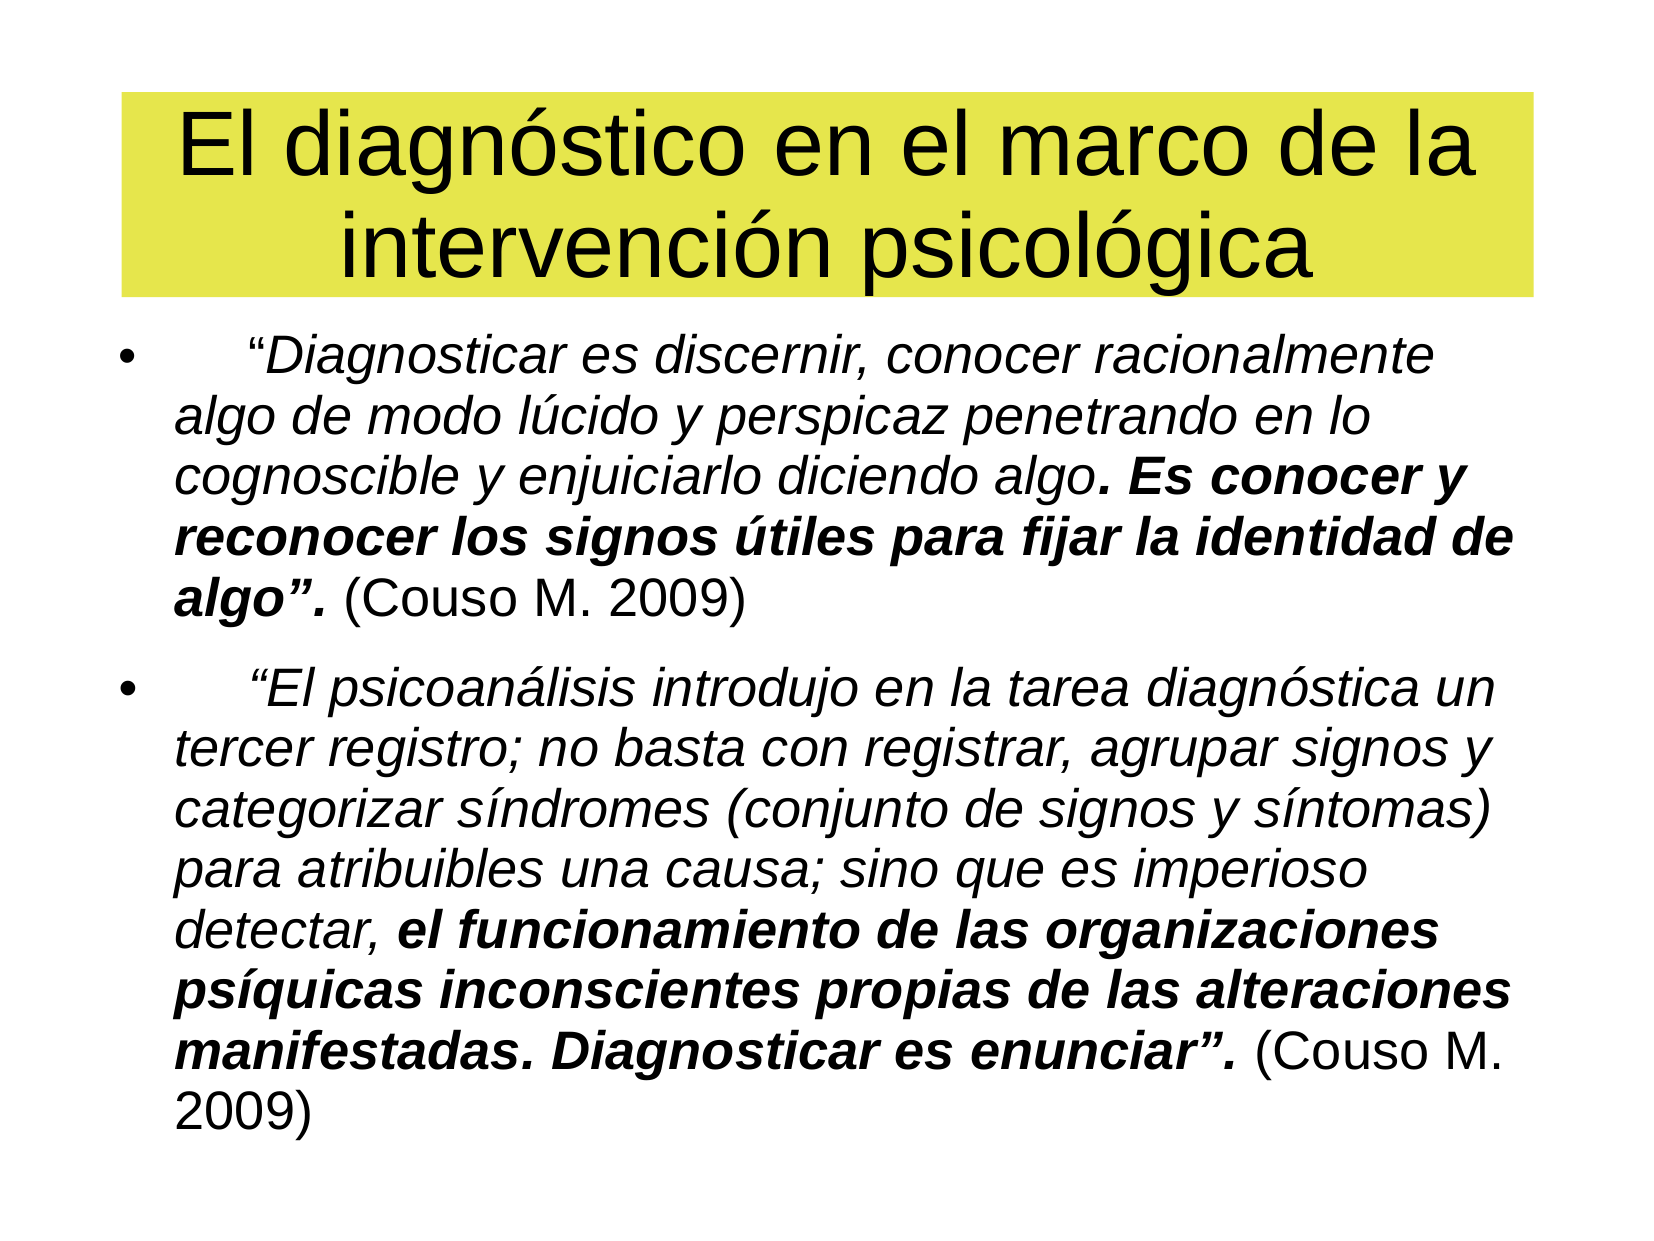

# El diagnóstico en el marco de la intervención psicológica
•	“Diagnosticar es discernir, conocer racionalmente algo de modo lúcido y perspicaz penetrando en lo cognoscible y enjuiciarlo diciendo algo. Es conocer y reconocer los signos útiles para fijar la identidad de algo”. (Couso M. 2009)
•	“El psicoanálisis introdujo en la tarea diagnóstica un tercer registro; no basta con registrar, agrupar signos y categorizar síndromes (conjunto de signos y síntomas) para atribuibles una causa; sino que es imperioso detectar, el funcionamiento de las organizaciones psíquicas inconscientes propias de las alteraciones manifestadas. Diagnosticar es enunciar”. (Couso M. 2009)